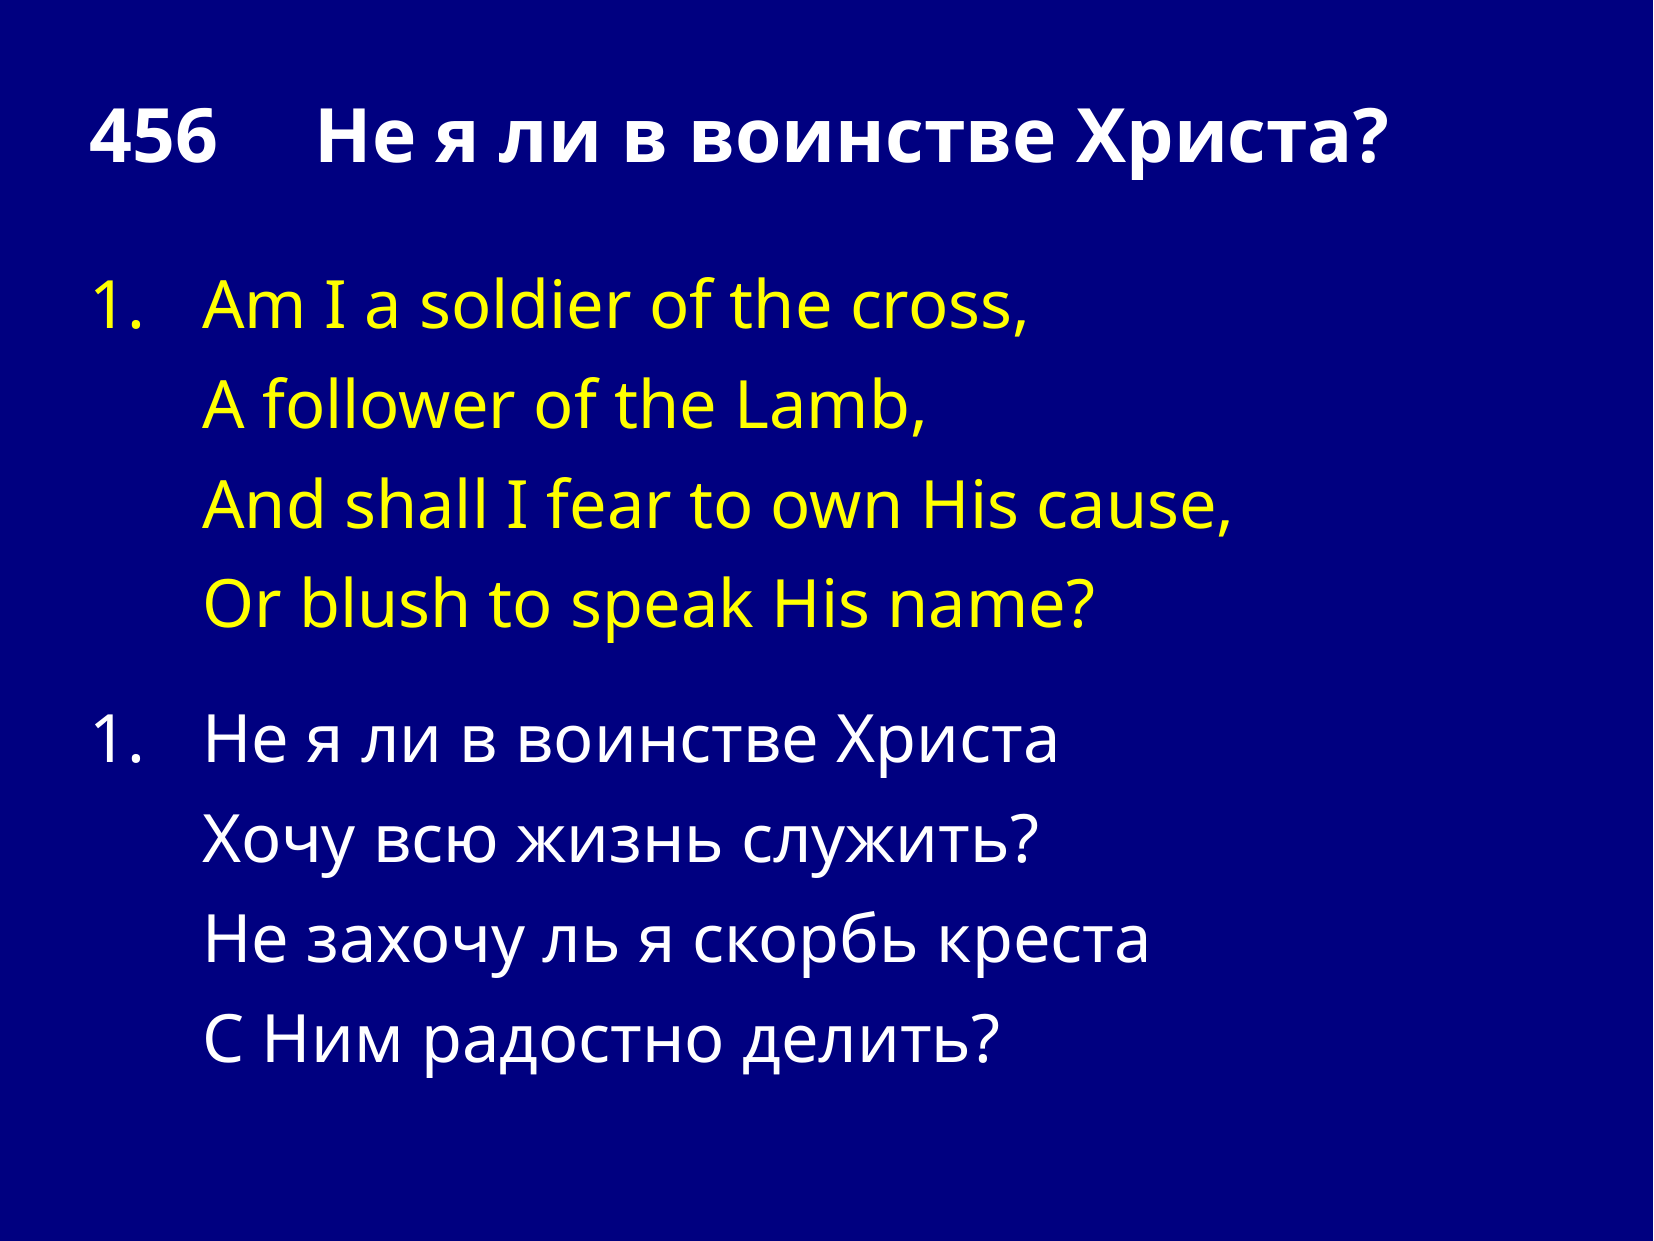

456	Не я ли в воинстве Христа?
1.	Am I a soldier of the cross,
	A follower of the Lamb,
	And shall I fear to own His cause,
	Or blush to speak His name?
1.	Не я ли в воинстве Христа
	Хочу всю жизнь служить?
	Не захочу ль я скорбь креста
	С Ним радостно делить?